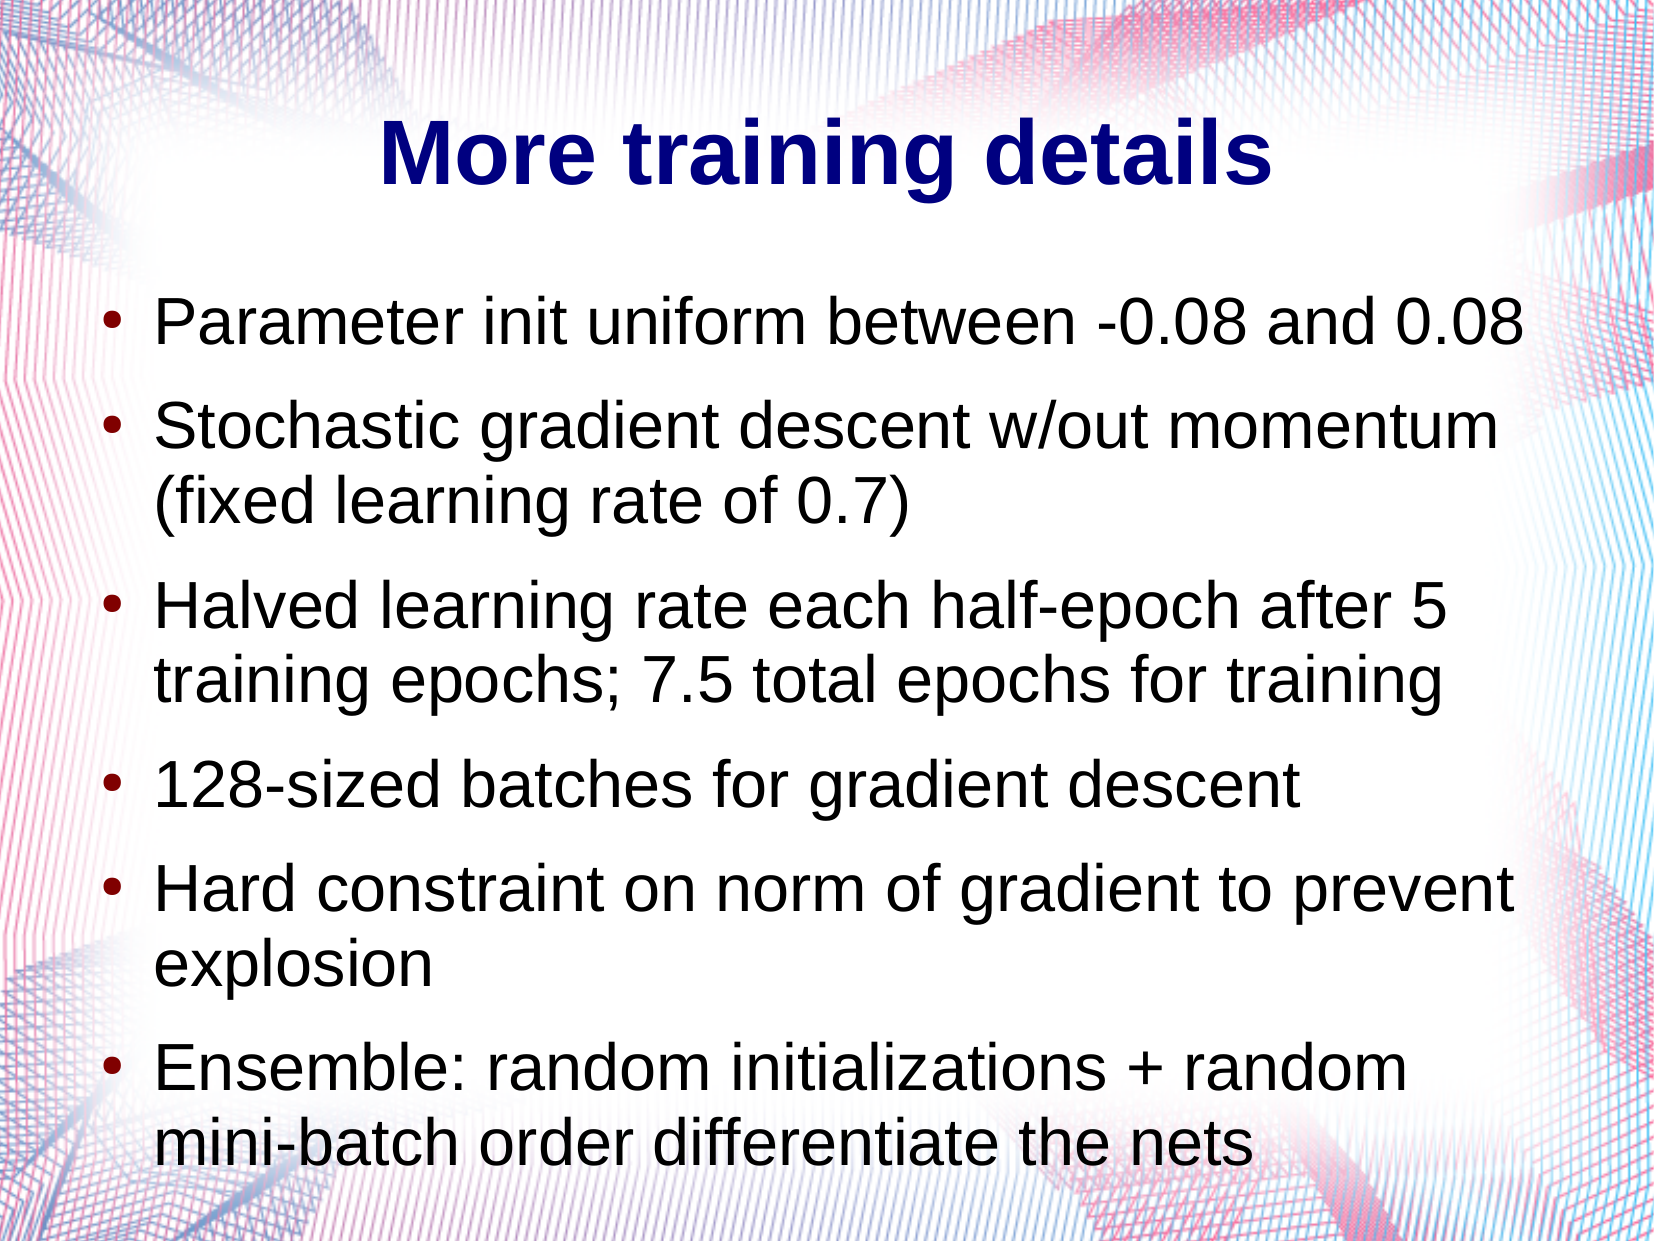

# More training details
Parameter init uniform between -0.08 and 0.08
Stochastic gradient descent w/out momentum (fixed learning rate of 0.7)
Halved learning rate each half-epoch after 5 training epochs; 7.5 total epochs for training
128-sized batches for gradient descent
Hard constraint on norm of gradient to prevent explosion
Ensemble: random initializations + random mini-batch order differentiate the nets